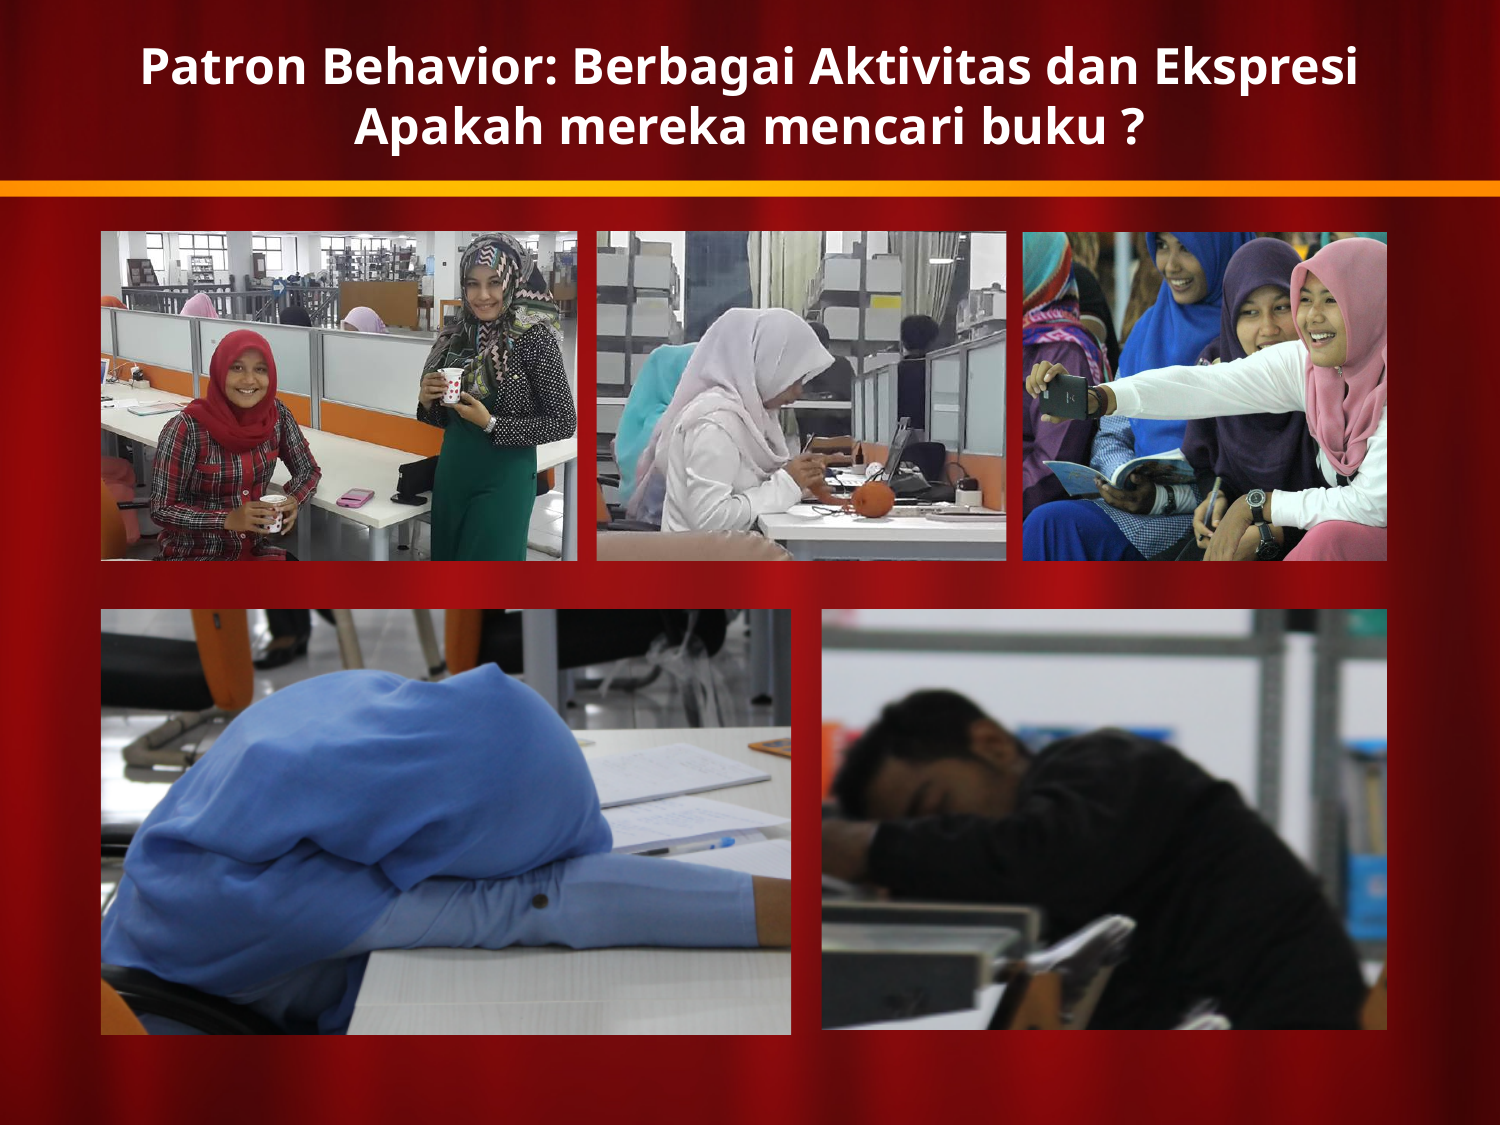

# Patron Behavior: Berbagai Aktivitas dan Ekspresi Apakah mereka mencari buku ?